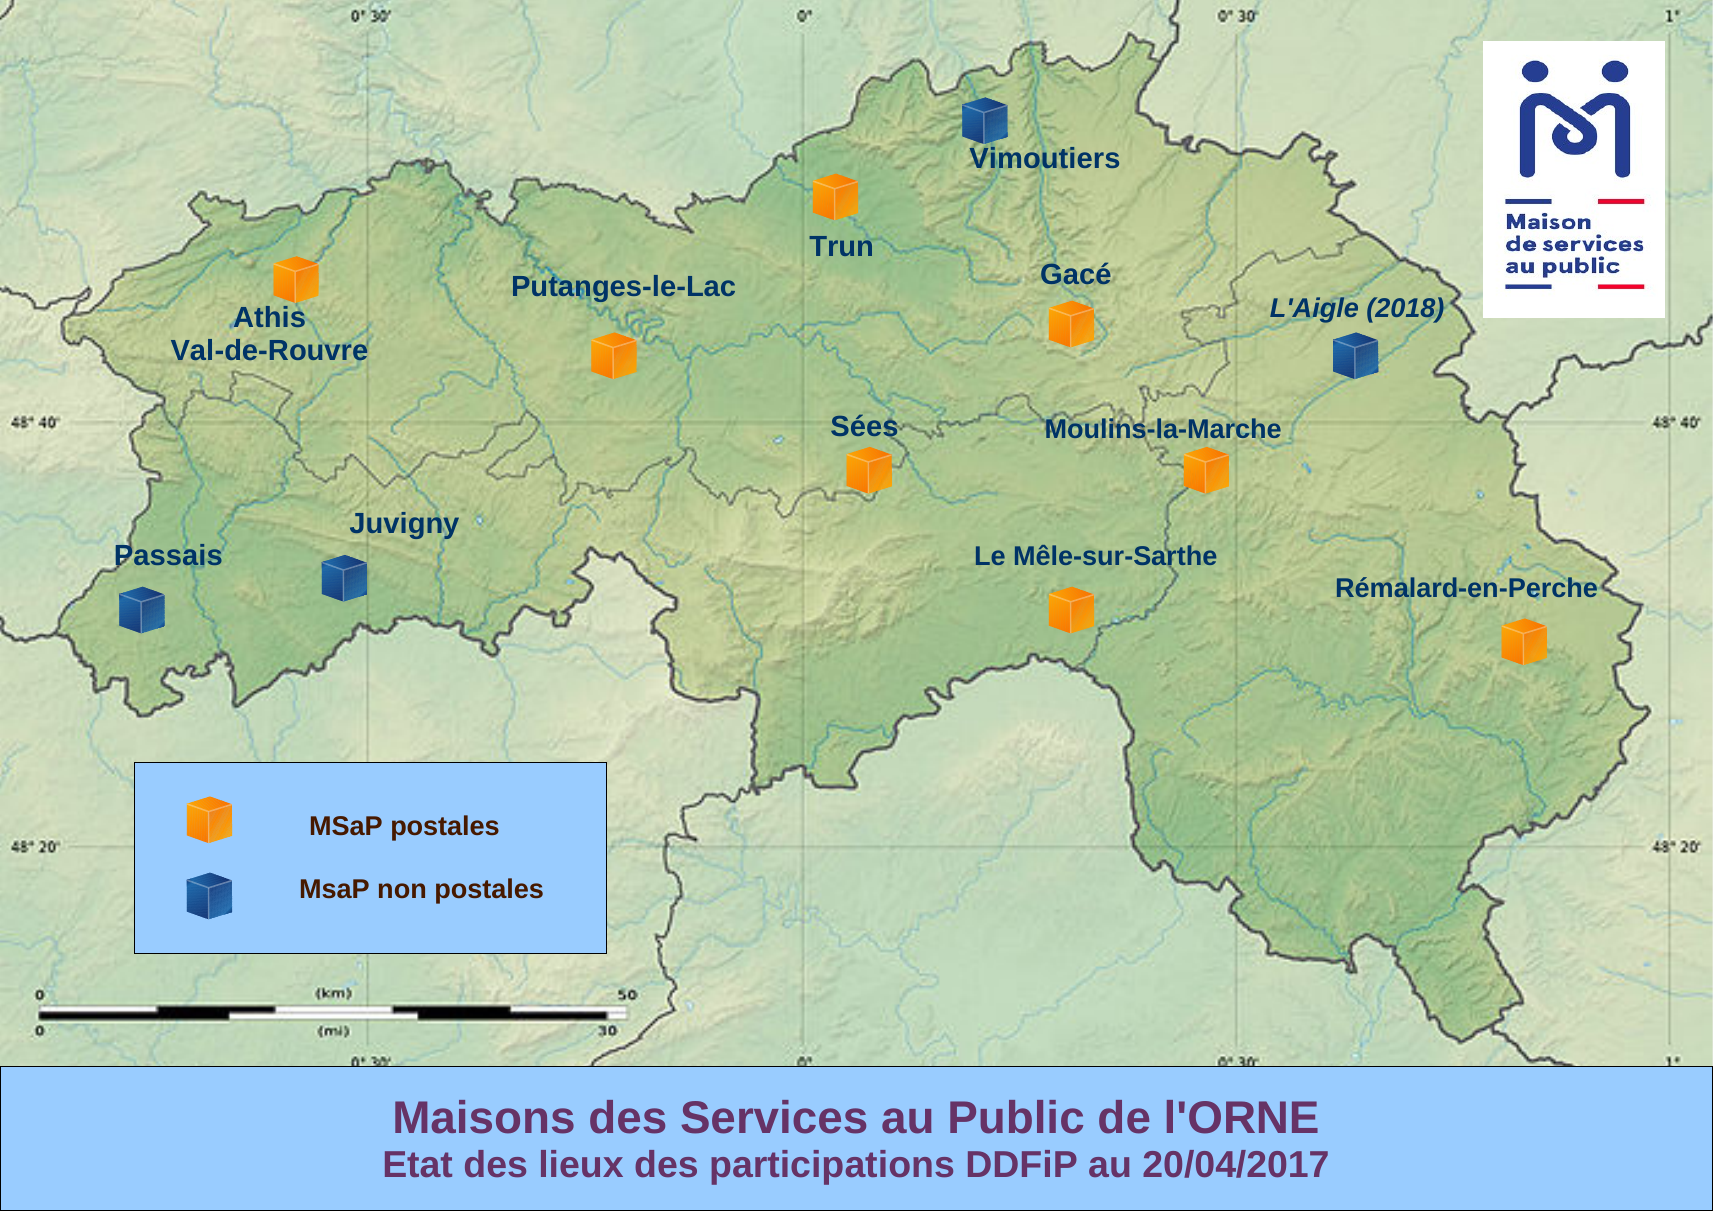

Vimoutiers
Trun
Gacé
Putanges-le-Lac
L'Aigle (2018)
Athis
Val-de-Rouvre
Moulins-la-Marche
Sées
Juvigny
Le Mêle-sur-Sarthe
Passais
Rémalard-en-Perche
MSaP postales
MsaP non postales
Maisons des Services au Public de l'ORNE
Etat des lieux des participations DDFiP au 20/04/2017